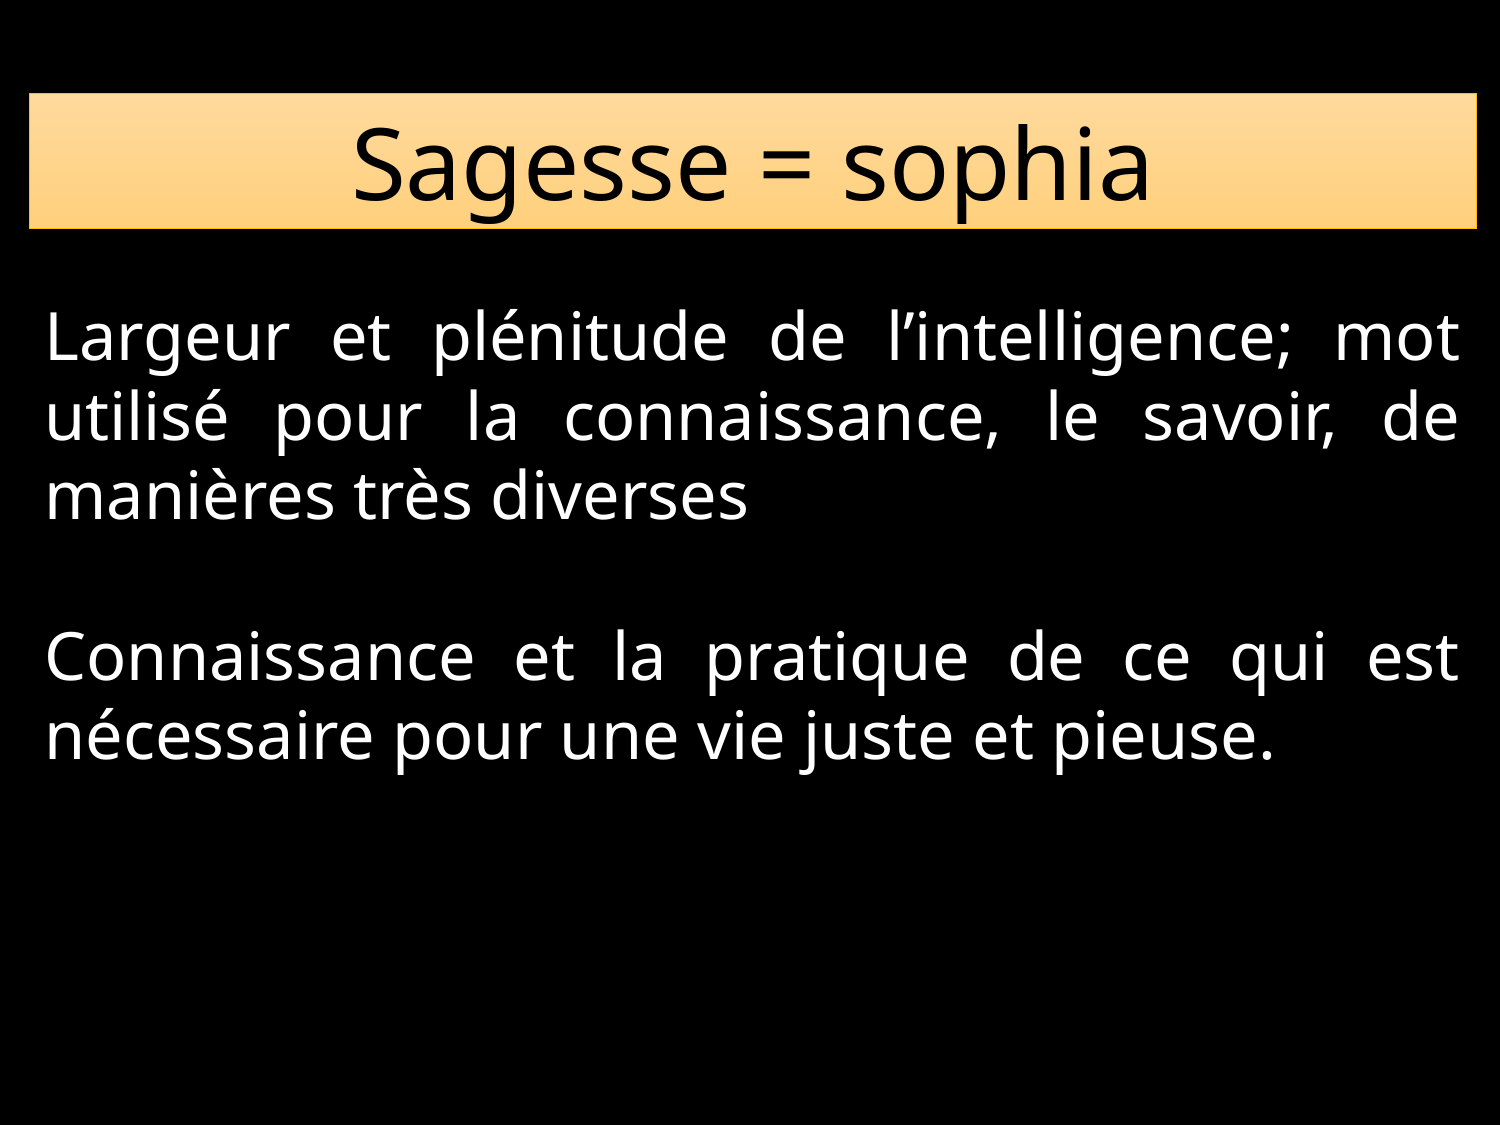

Sagesse = sophia
Largeur et plénitude de l’intelligence; mot utilisé pour la connaissance, le savoir, de manières très diverses
Connaissance et la pratique de ce qui est nécessaire pour une vie juste et pieuse.